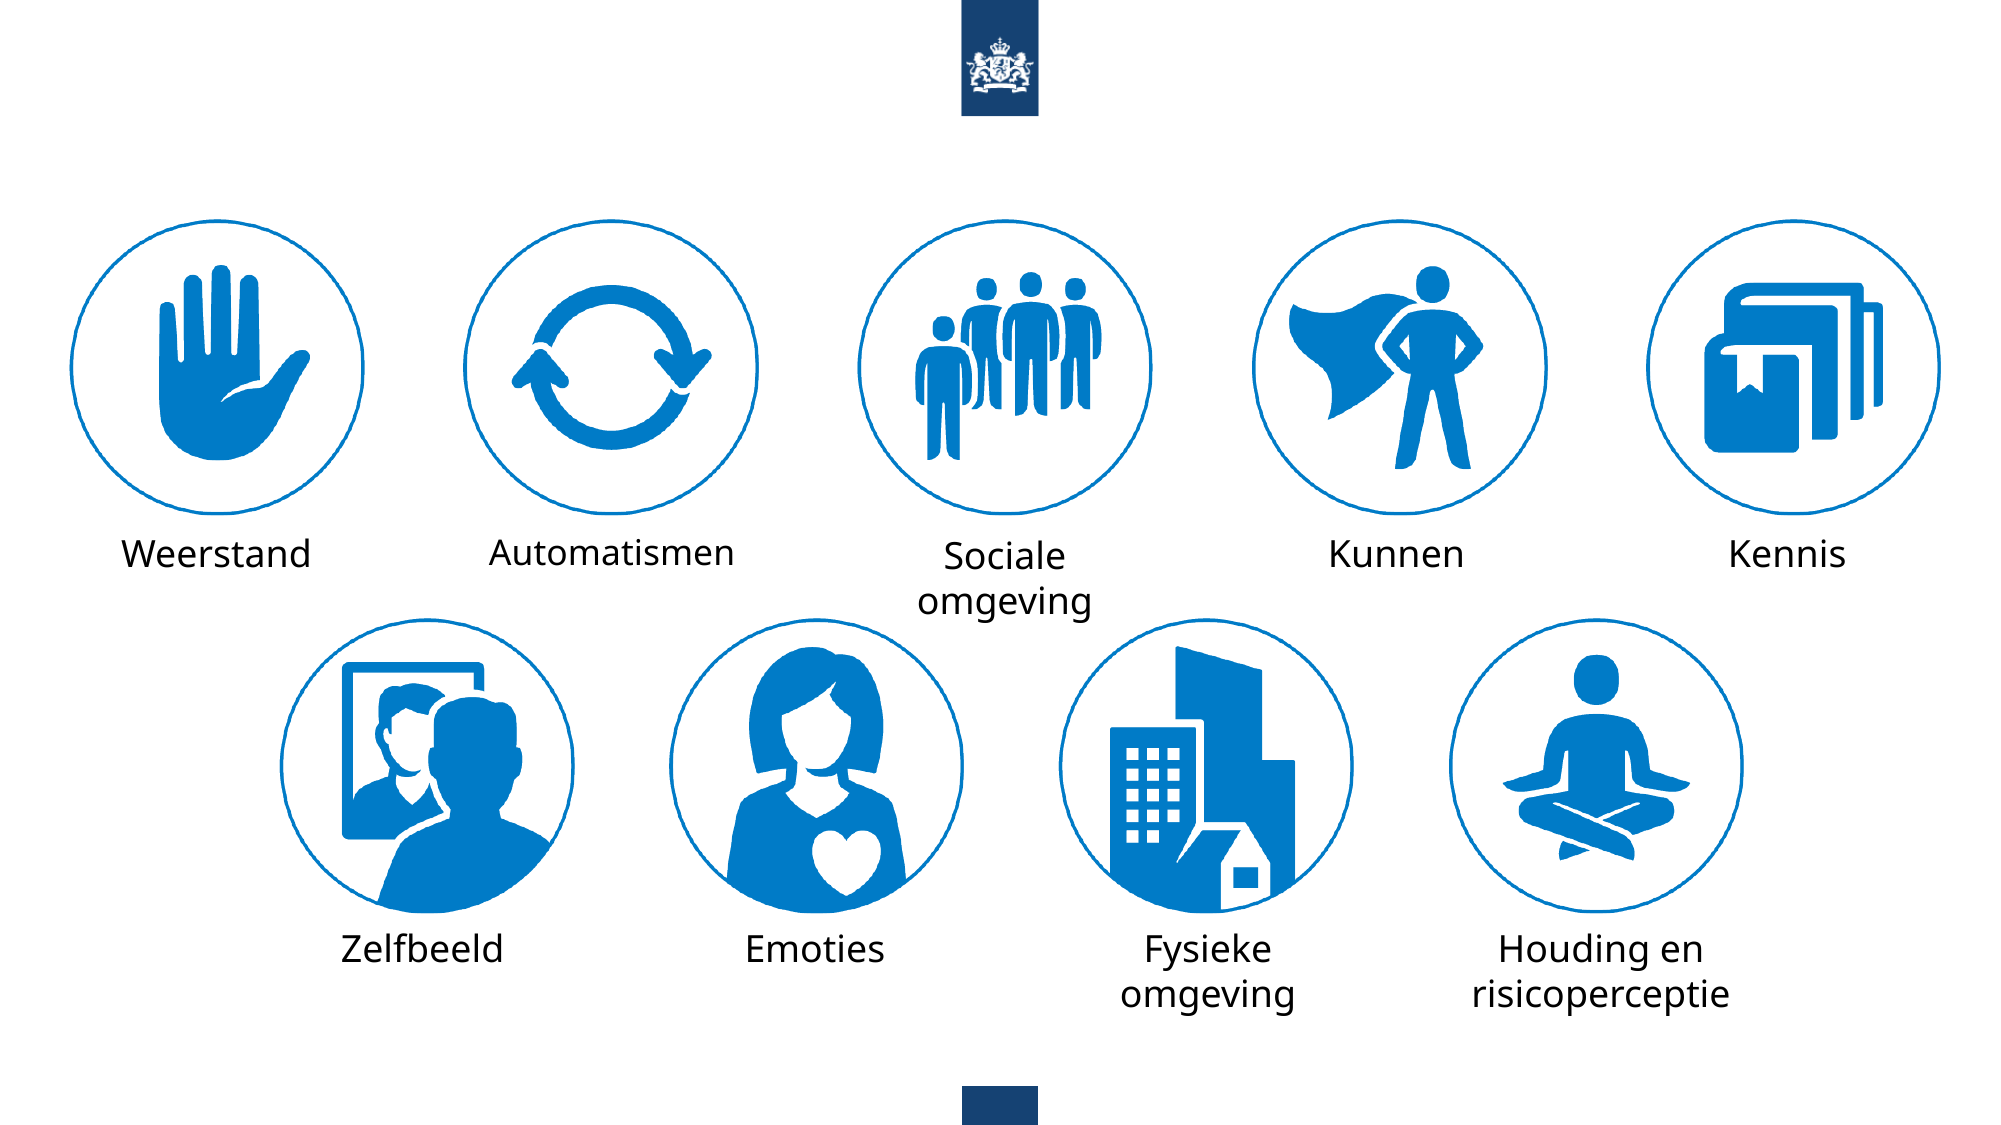

Weerstand
Automatismen
Kunnen
Kennis
Sociale omgeving
Zelfbeeld
Emoties
Fysieke omgeving
Houding en risicoperceptie